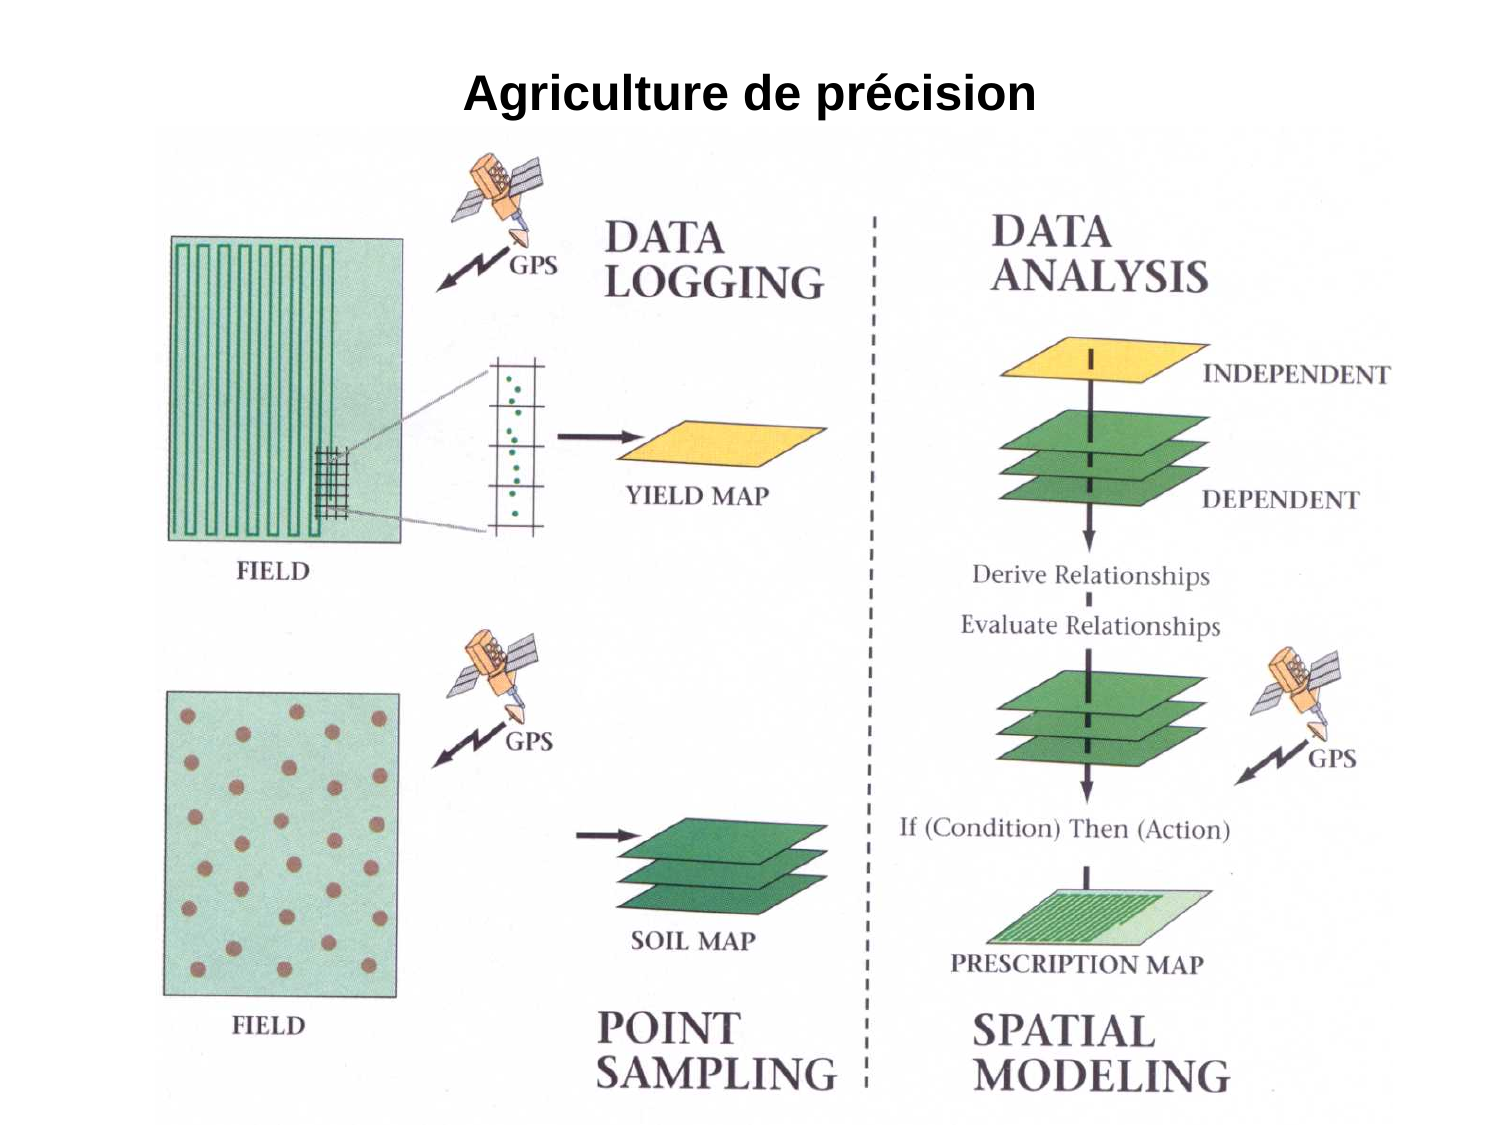

# Agriculture de précision
GEOG-F-302 - Système d'Information Géographique - Eléonore WOLFF